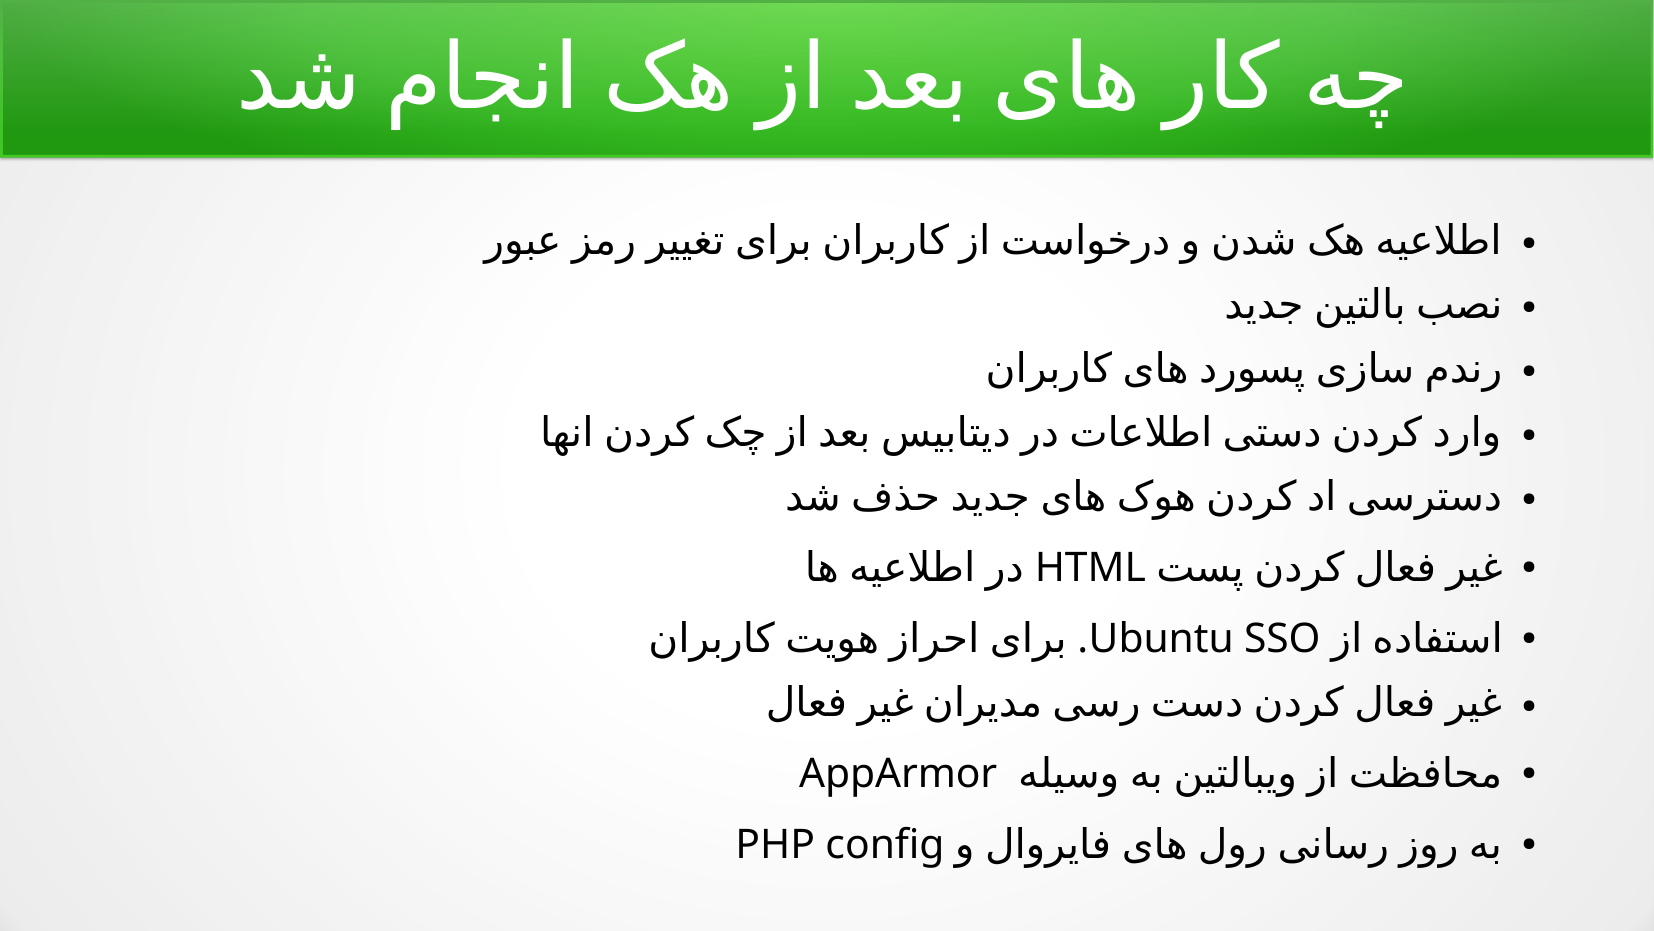

# چه کار های بعد از هک انجام شد
اطلاعیه هک شدن و درخواست از کاربران برای تغییر رمز عبور
نصب بالتین جدید
رندم سازی پسورد های کاربران
وارد کردن دستی اطلاعات در دیتابیس بعد از چک کردن انها
دسترسی اد کردن هوک های جدید حذف شد
غیر فعال کردن پست HTML در اطلاعیه ها
استفاده از Ubuntu SSO. برای احراز هویت کاربران
غیر فعال کردن دست رسی مدیران غیر فعال
محافظت از ویبالتین به وسیله AppArmor
به روز رسانی رول های فایروال و PHP config